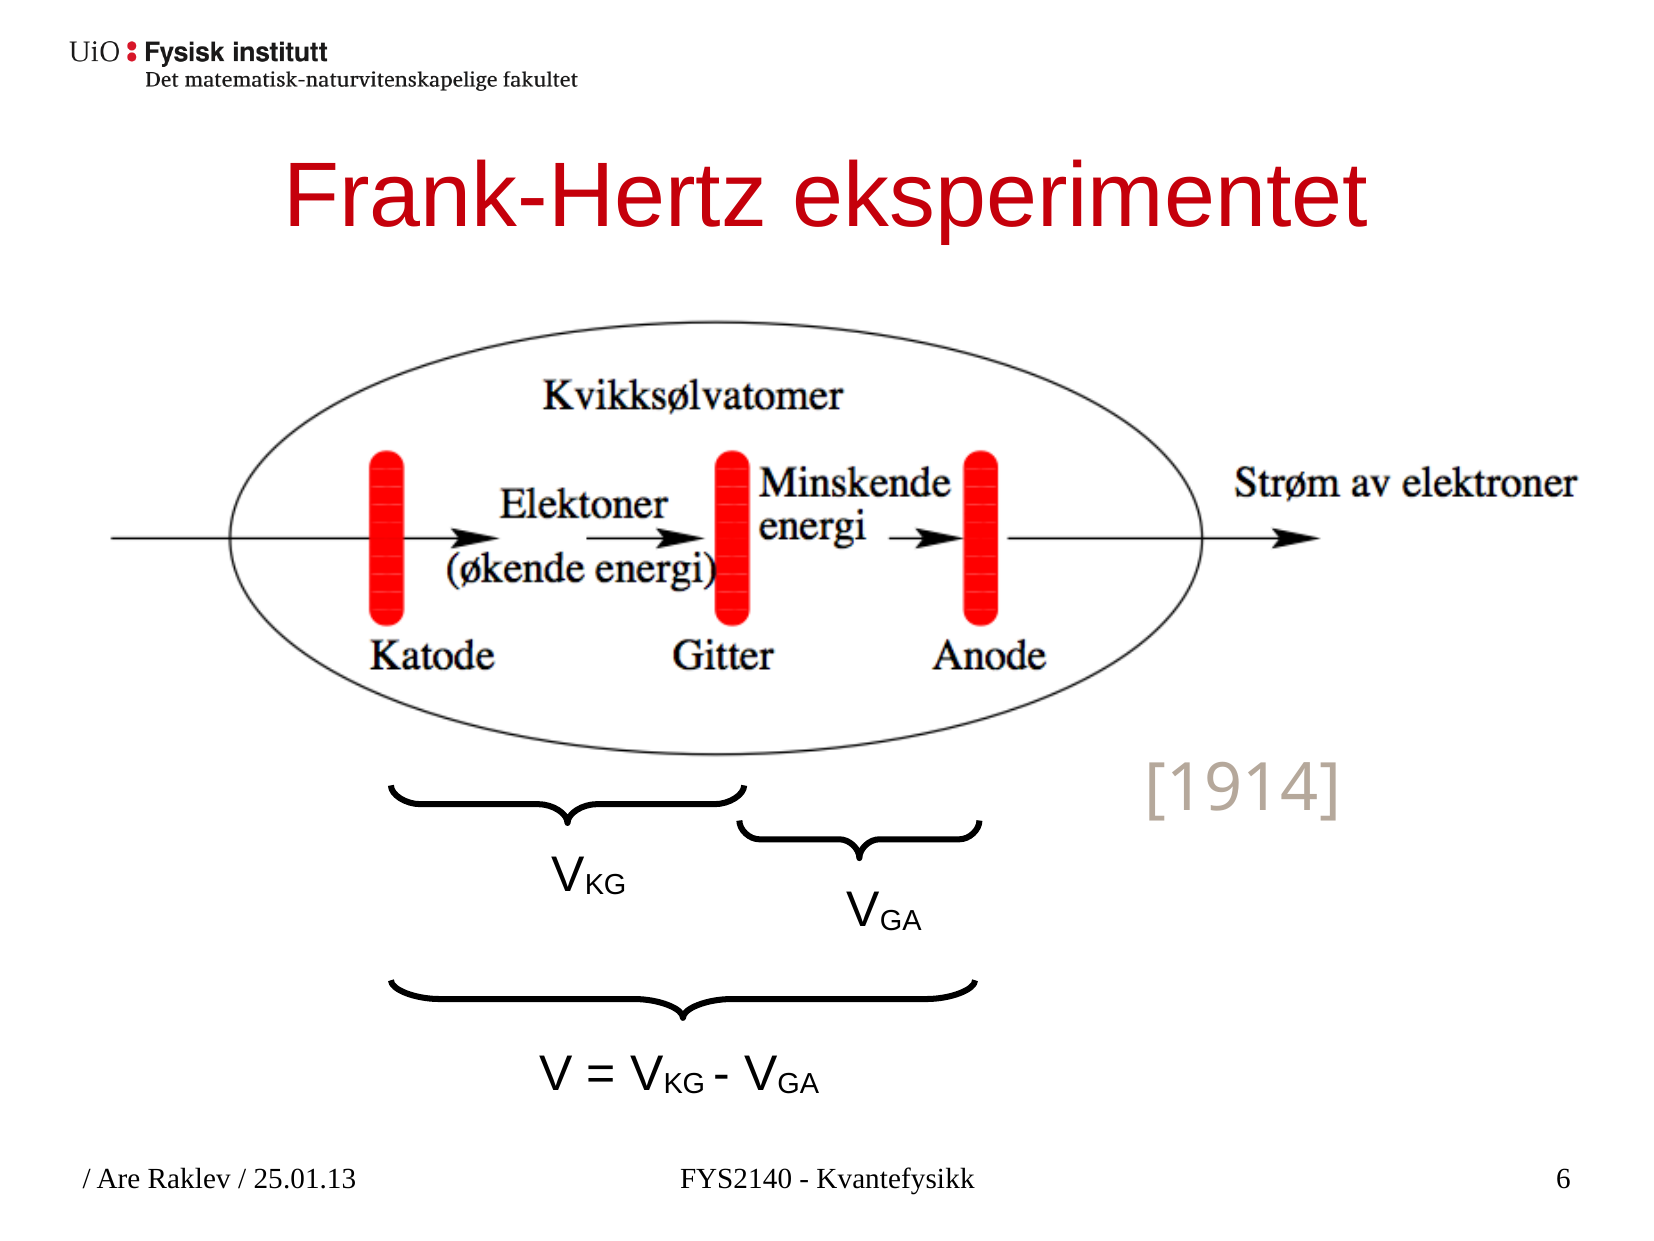

# Frank-Hertz eksperimentet
[1914]
VKG
VGA
V = VKG - VGA
/ Are Raklev / 25.01.13
FYS2140 - Kvantefysikk
6